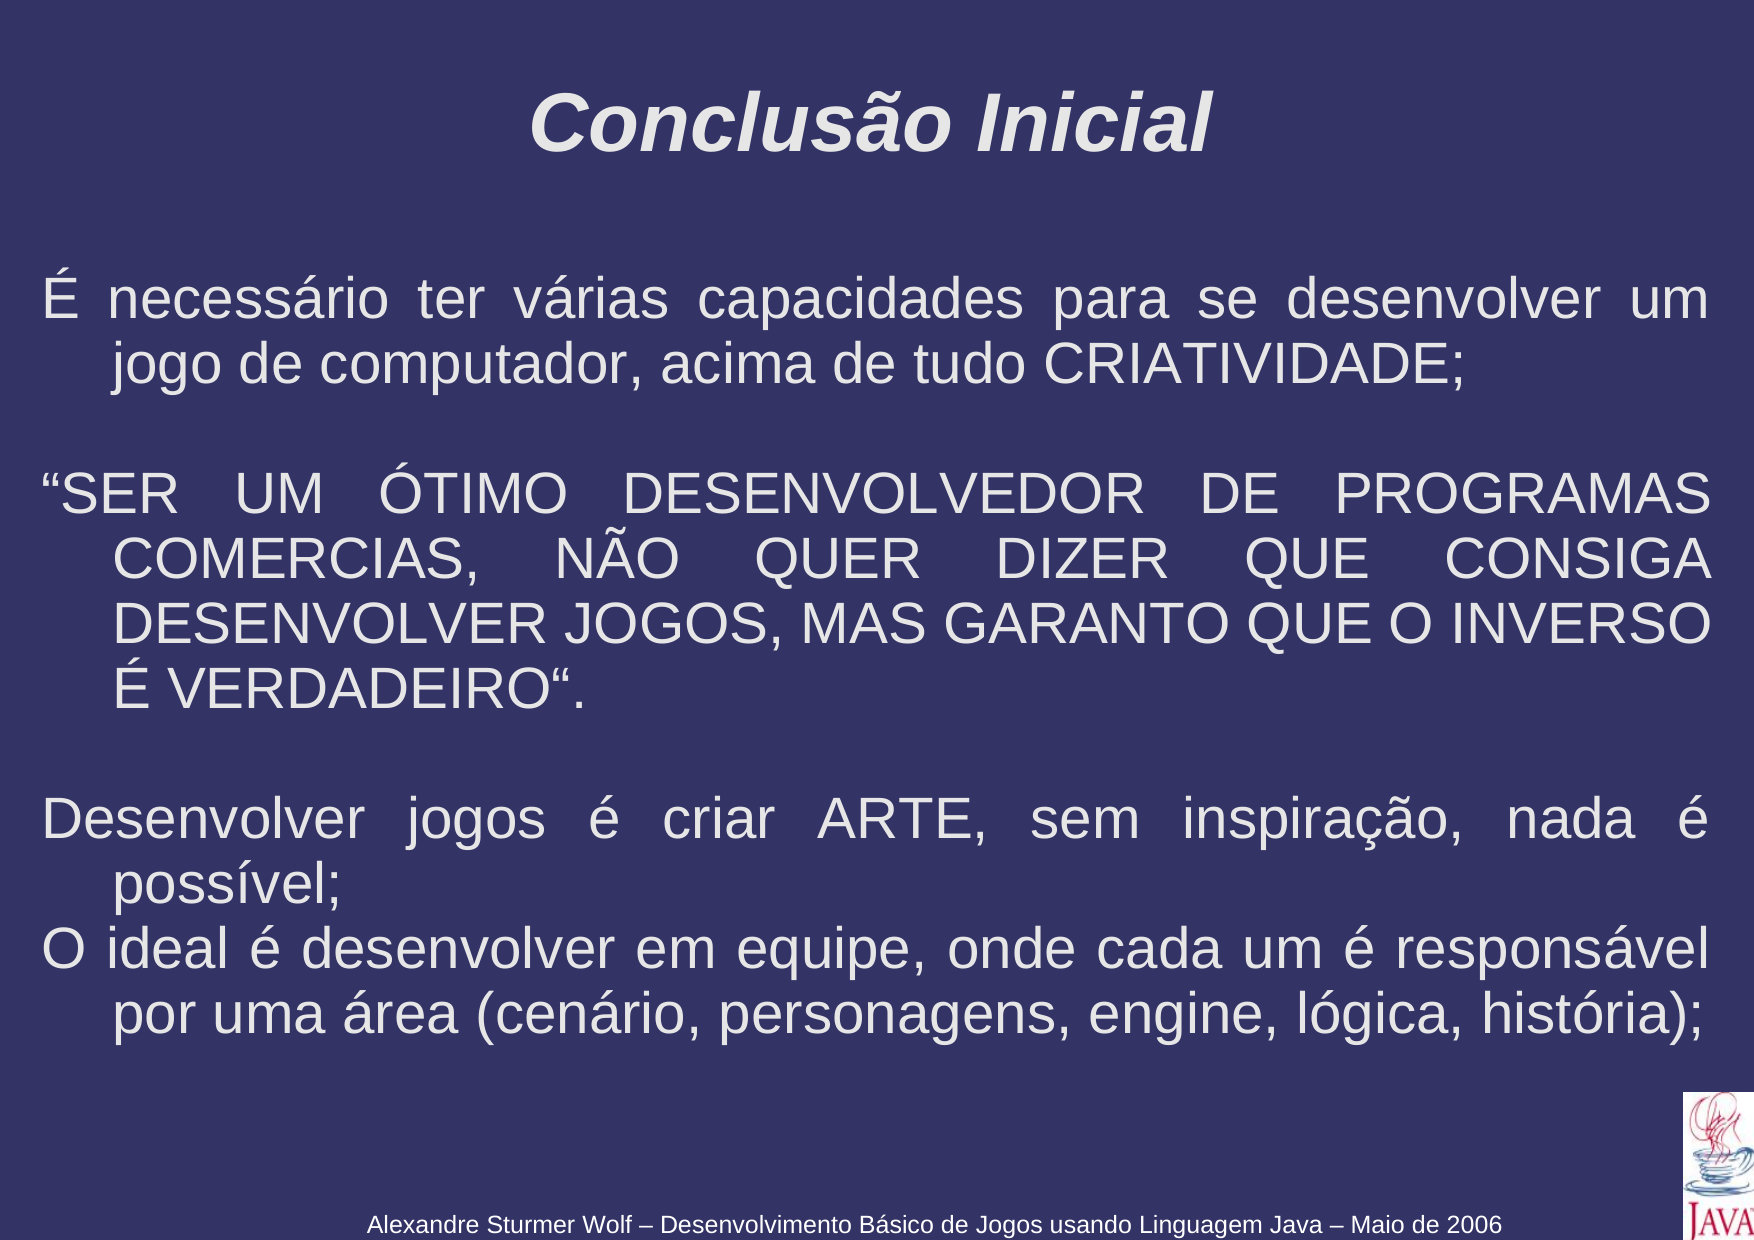

# Conclusão Inicial
É necessário ter várias capacidades para se desenvolver um jogo de computador, acima de tudo CRIATIVIDADE;
“SER UM ÓTIMO DESENVOLVEDOR DE PROGRAMAS COMERCIAS, NÃO QUER DIZER QUE CONSIGA DESENVOLVER JOGOS, MAS GARANTO QUE O INVERSO É VERDADEIRO“.
Desenvolver jogos é criar ARTE, sem inspiração, nada é possível;
O ideal é desenvolver em equipe, onde cada um é responsável por uma área (cenário, personagens, engine, lógica, história);